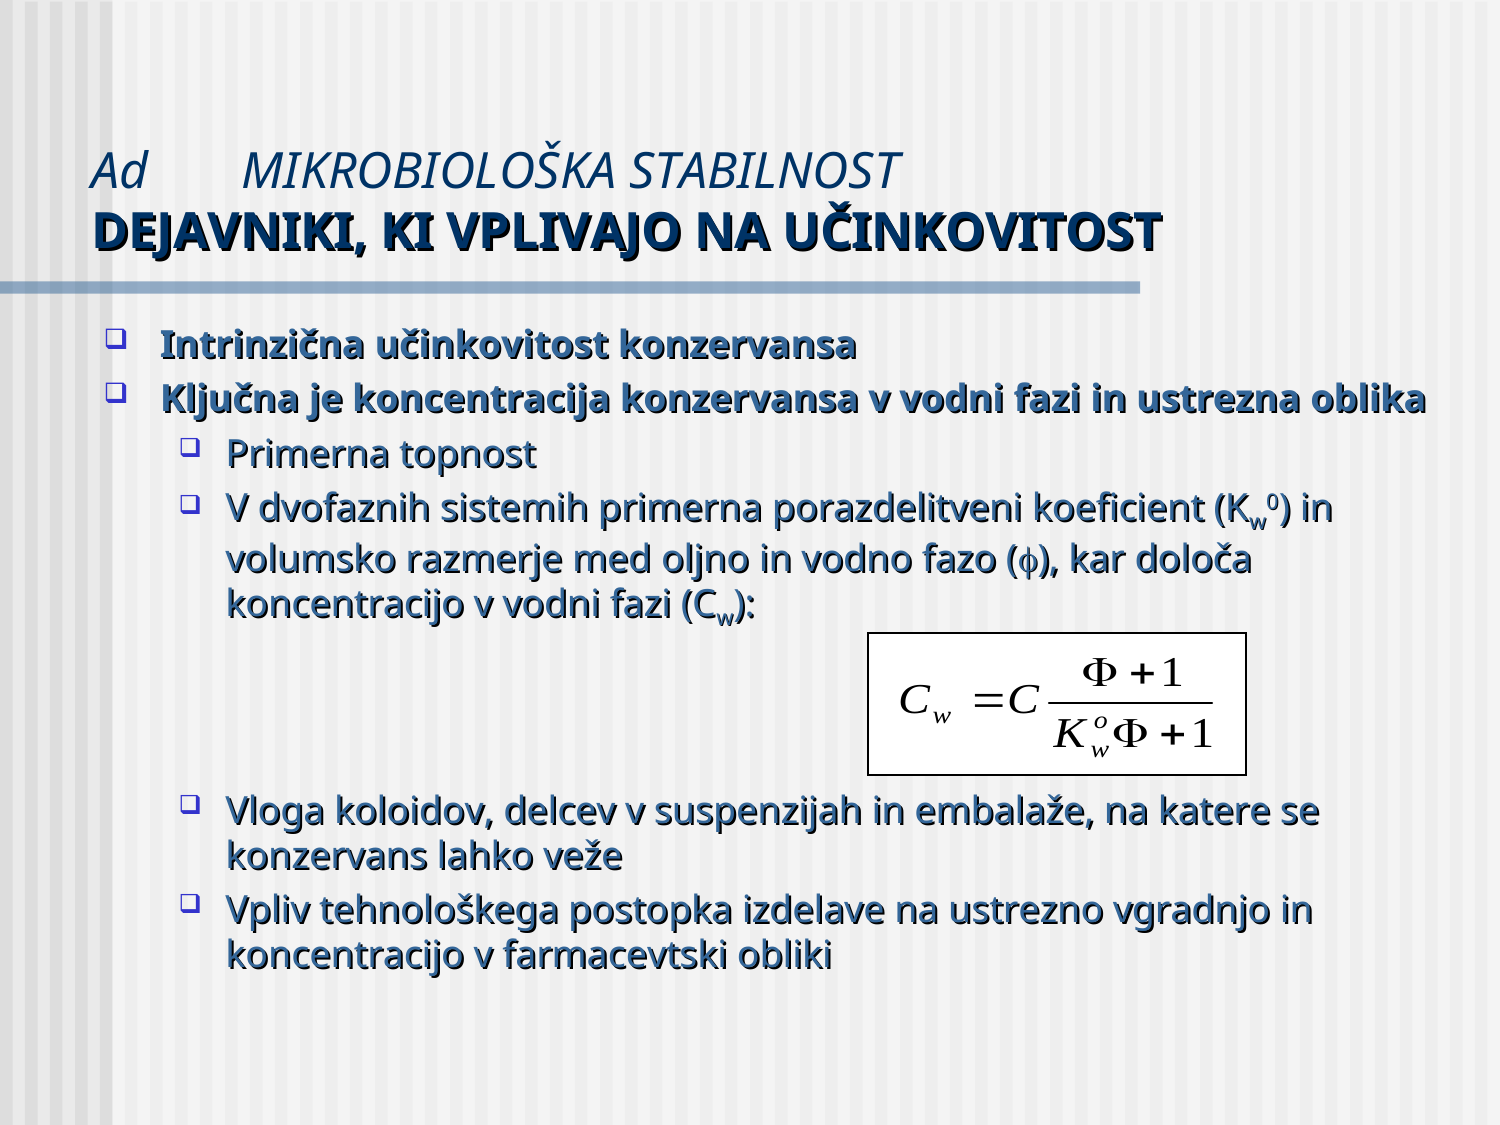

# Ad 	MIKROBIOLOŠKA STABILNOST DEJAVNIKI, KI VPLIVAJO NA UČINKOVITOST
Intrinzična učinkovitost konzervansa
Ključna je koncentracija konzervansa v vodni fazi in ustrezna oblika
Primerna topnost
V dvofaznih sistemih primerna porazdelitveni koeficient (Kw0) in volumsko razmerje med oljno in vodno fazo (), kar določa koncentracijo v vodni fazi (Cw):
Vloga koloidov, delcev v suspenzijah in embalaže, na katere se konzervans lahko veže
Vpliv tehnološkega postopka izdelave na ustrezno vgradnjo in koncentracijo v farmacevtski obliki